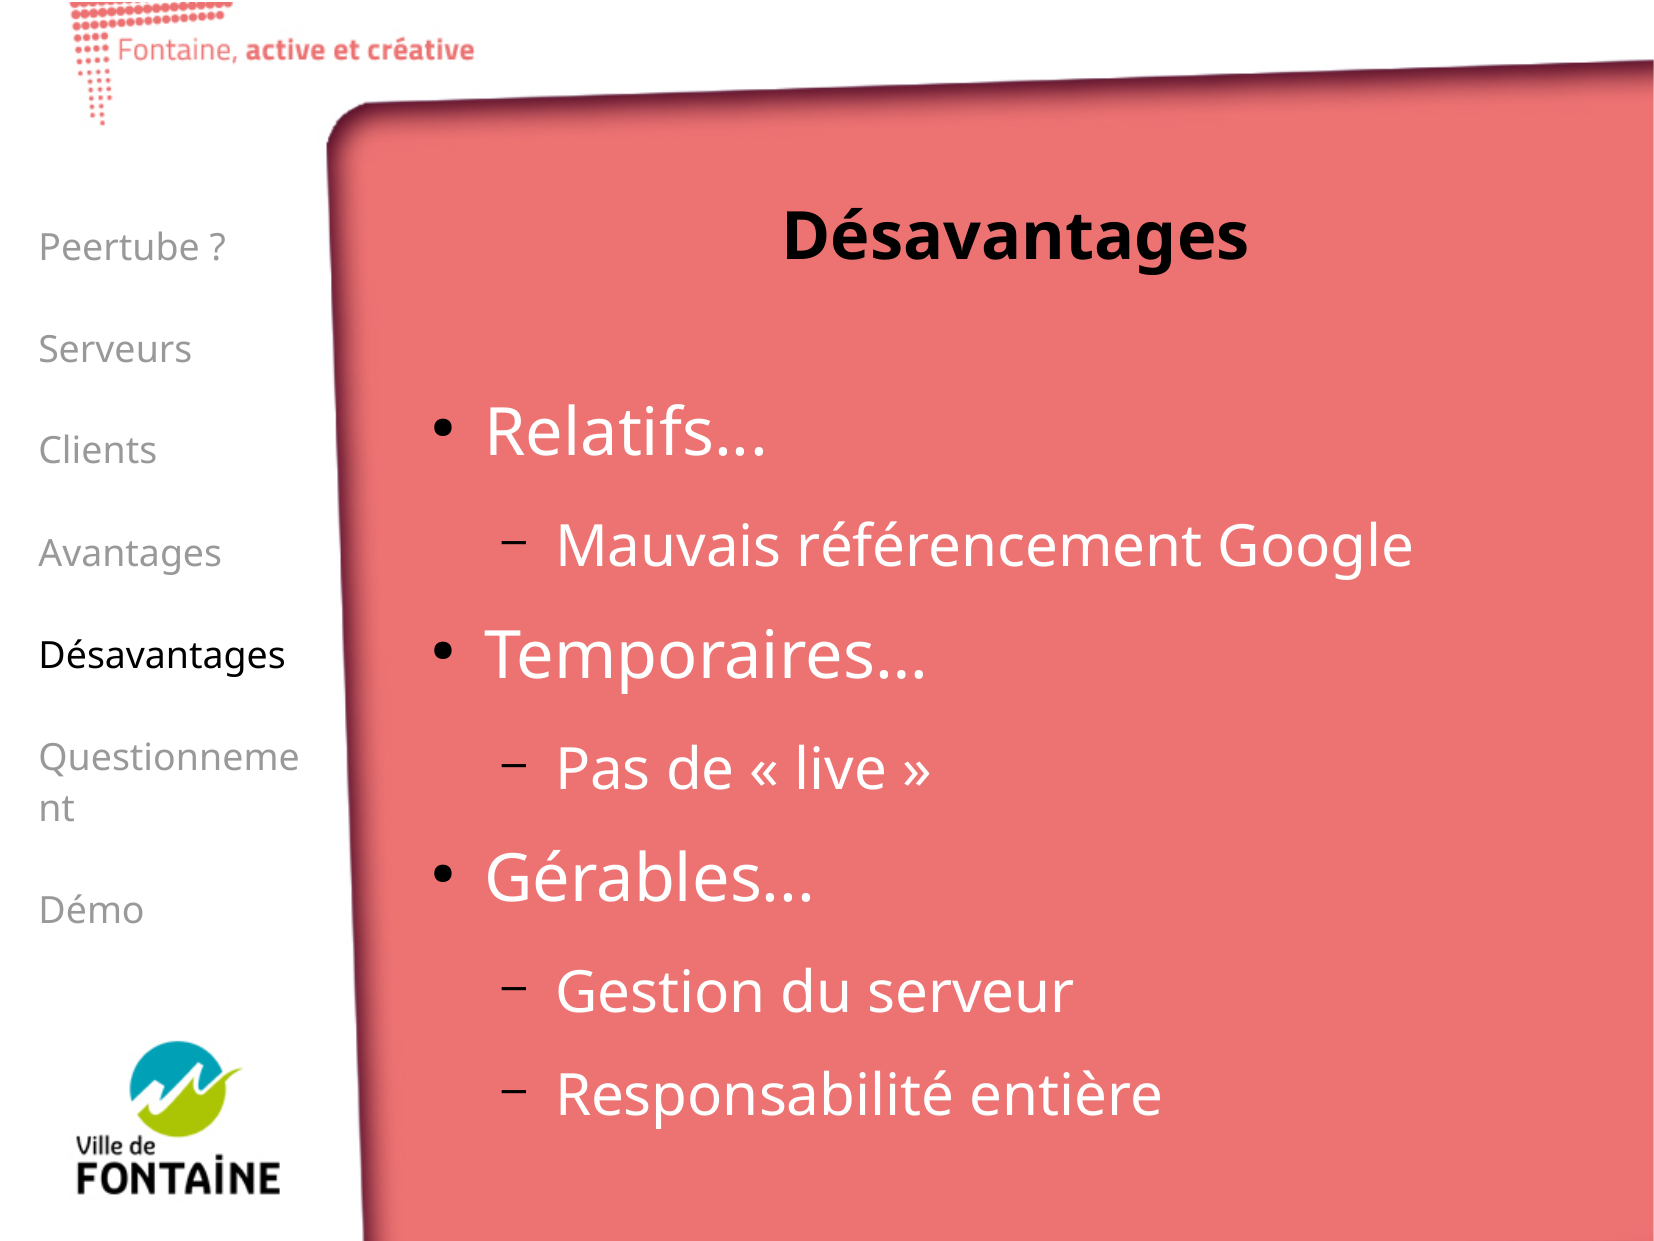

# Désavantages
Peertube ?
Serveurs
Clients
Avantages
Désavantages
Questionnement
Démo
Relatifs...
Mauvais référencement Google
Temporaires…
Pas de « live »
Gérables...
Gestion du serveur
Responsabilité entière